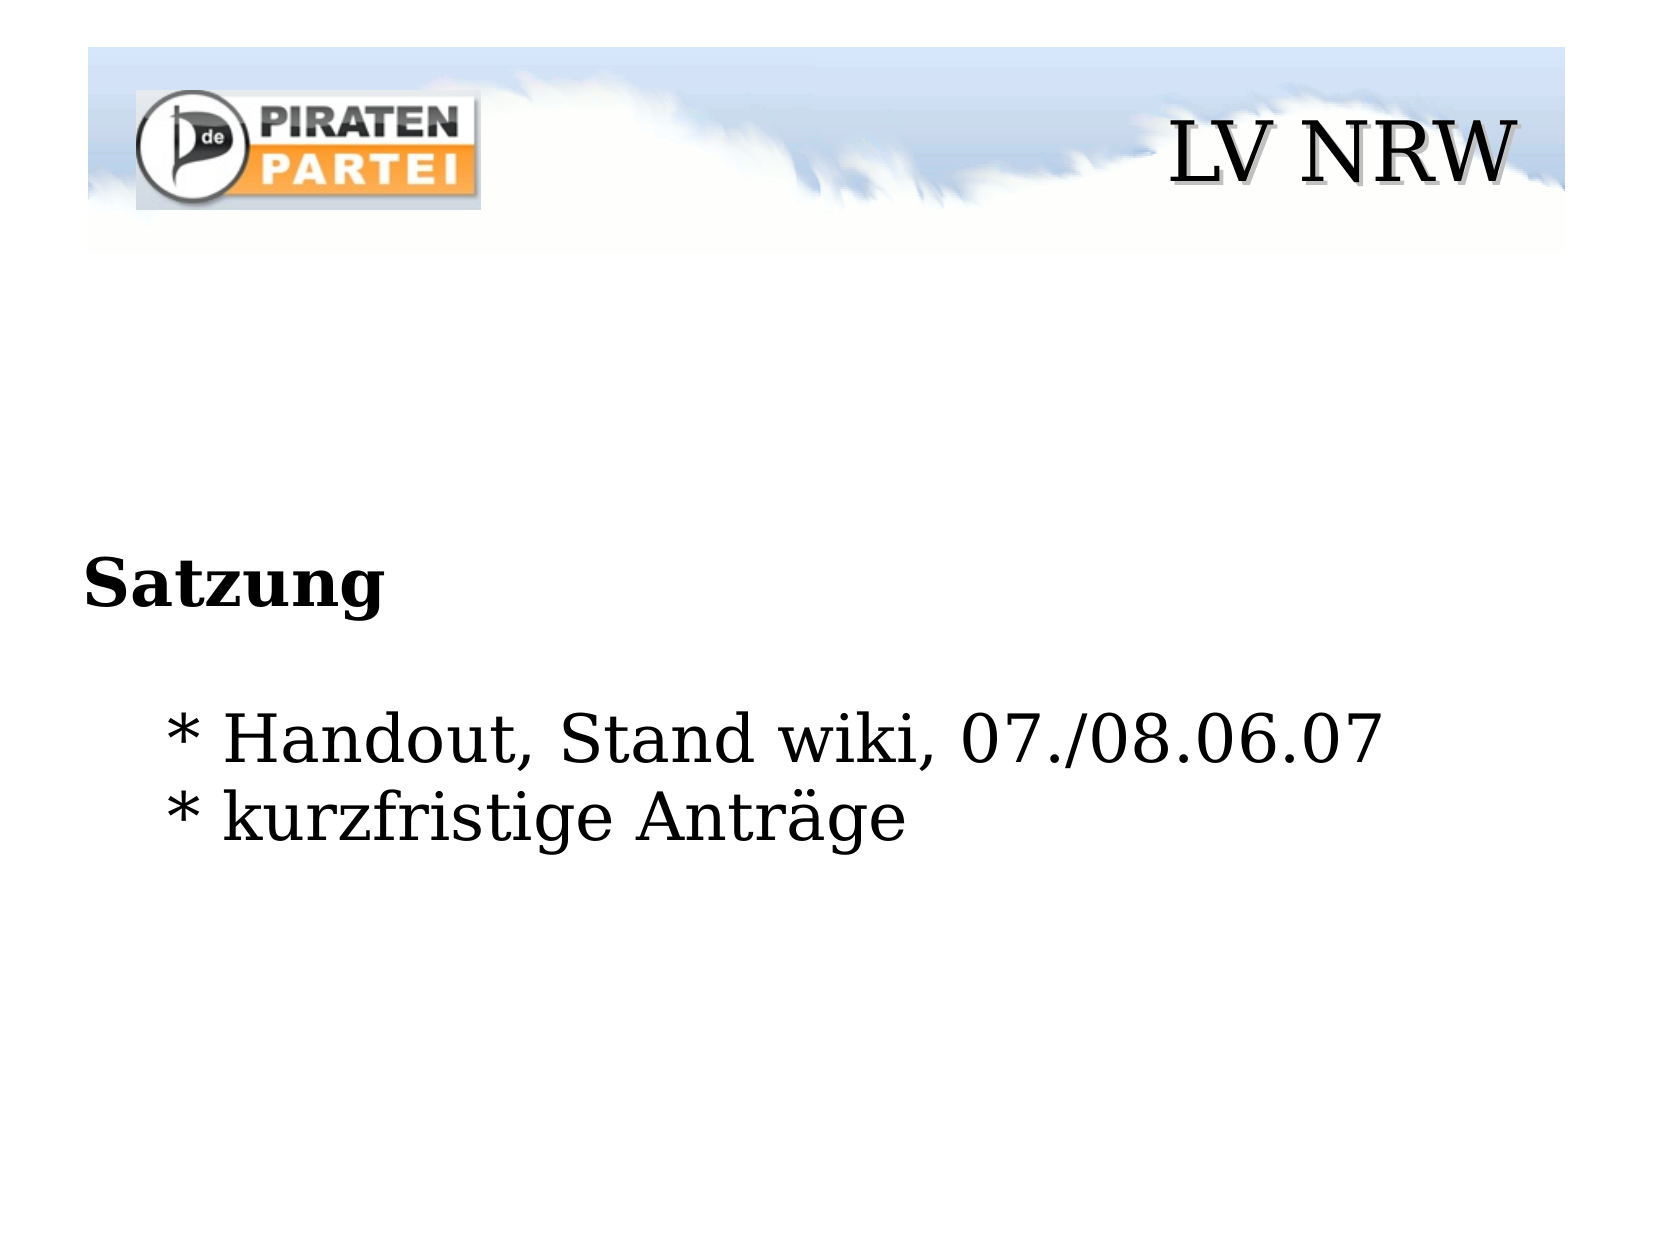

# LV NRW
Satzung
 * Handout, Stand wiki, 07./08.06.07
 * kurzfristige Anträge